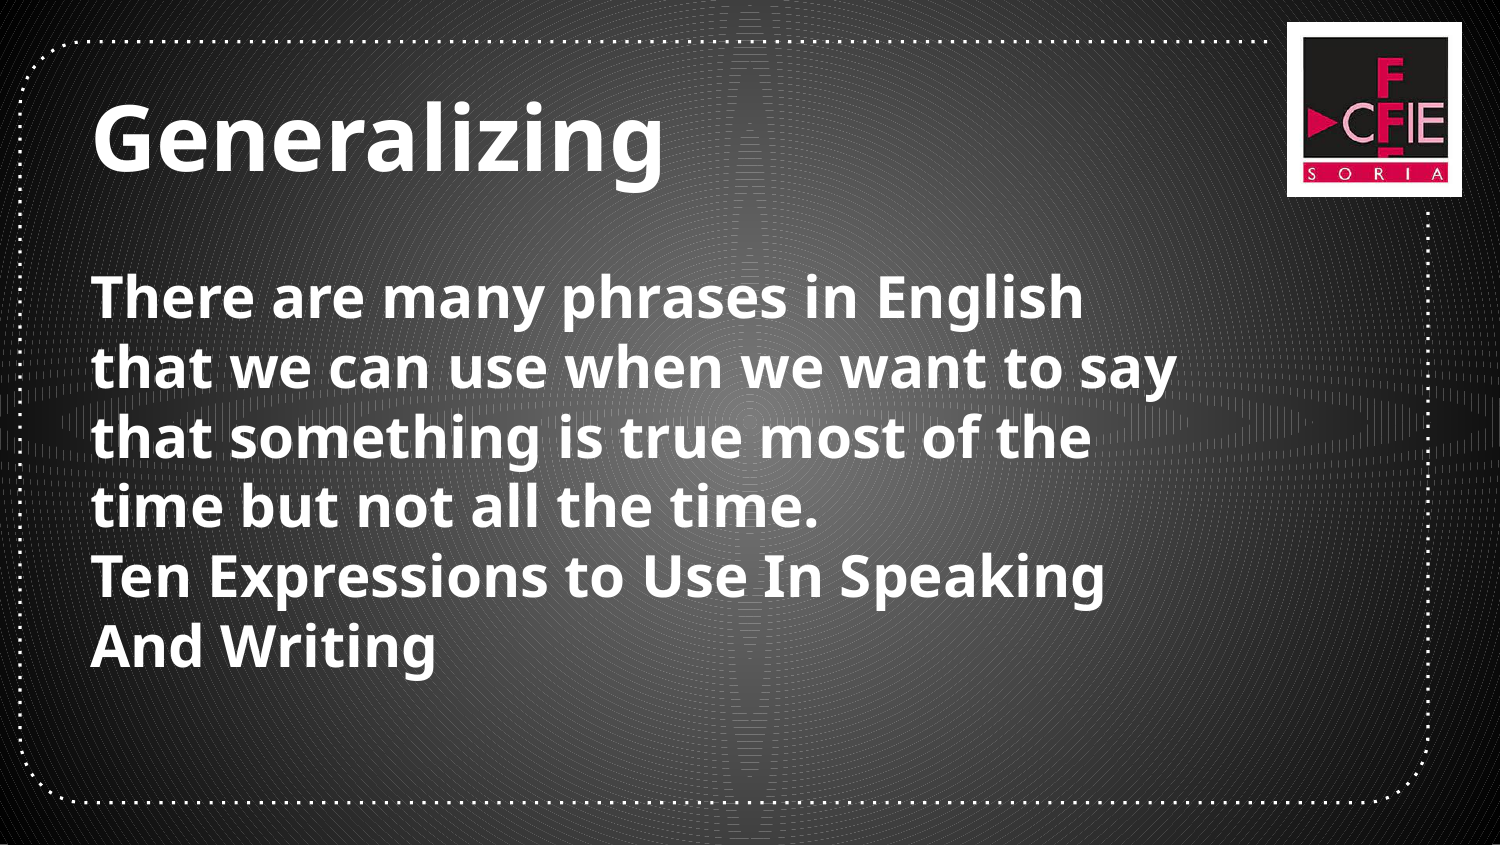

Generalizing
There are many phrases in English that we can use when we want to say that something is true most of the time but not all the time.
Ten Expressions to Use In Speaking And Writing